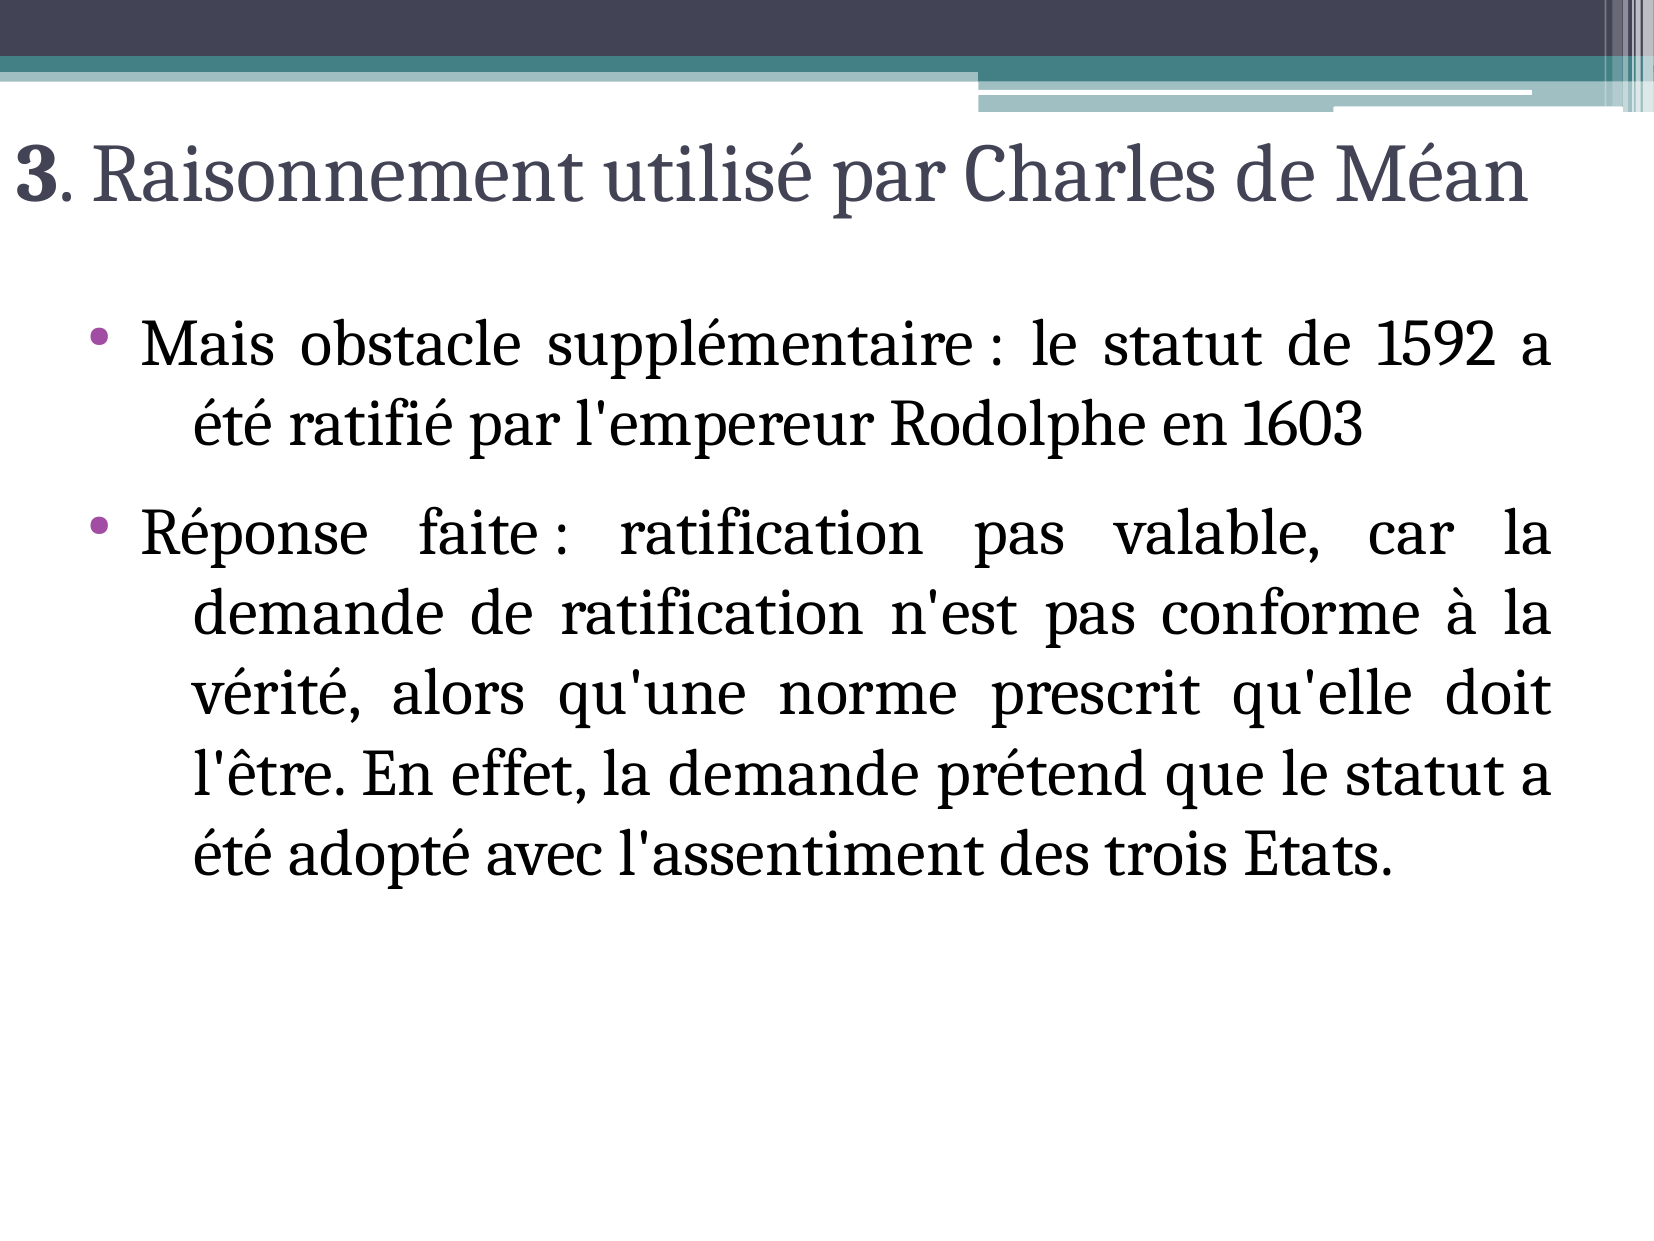

# 3. Raisonnement utilisé par Charles de Méan
Mais obstacle supplémentaire : le statut de 1592 a été ratifié par l'empereur Rodolphe en 1603
Réponse faite : ratification pas valable, car la demande de ratification n'est pas conforme à la vérité, alors qu'une norme prescrit qu'elle doit l'être. En effet, la demande prétend que le statut a été adopté avec l'assentiment des trois Etats.